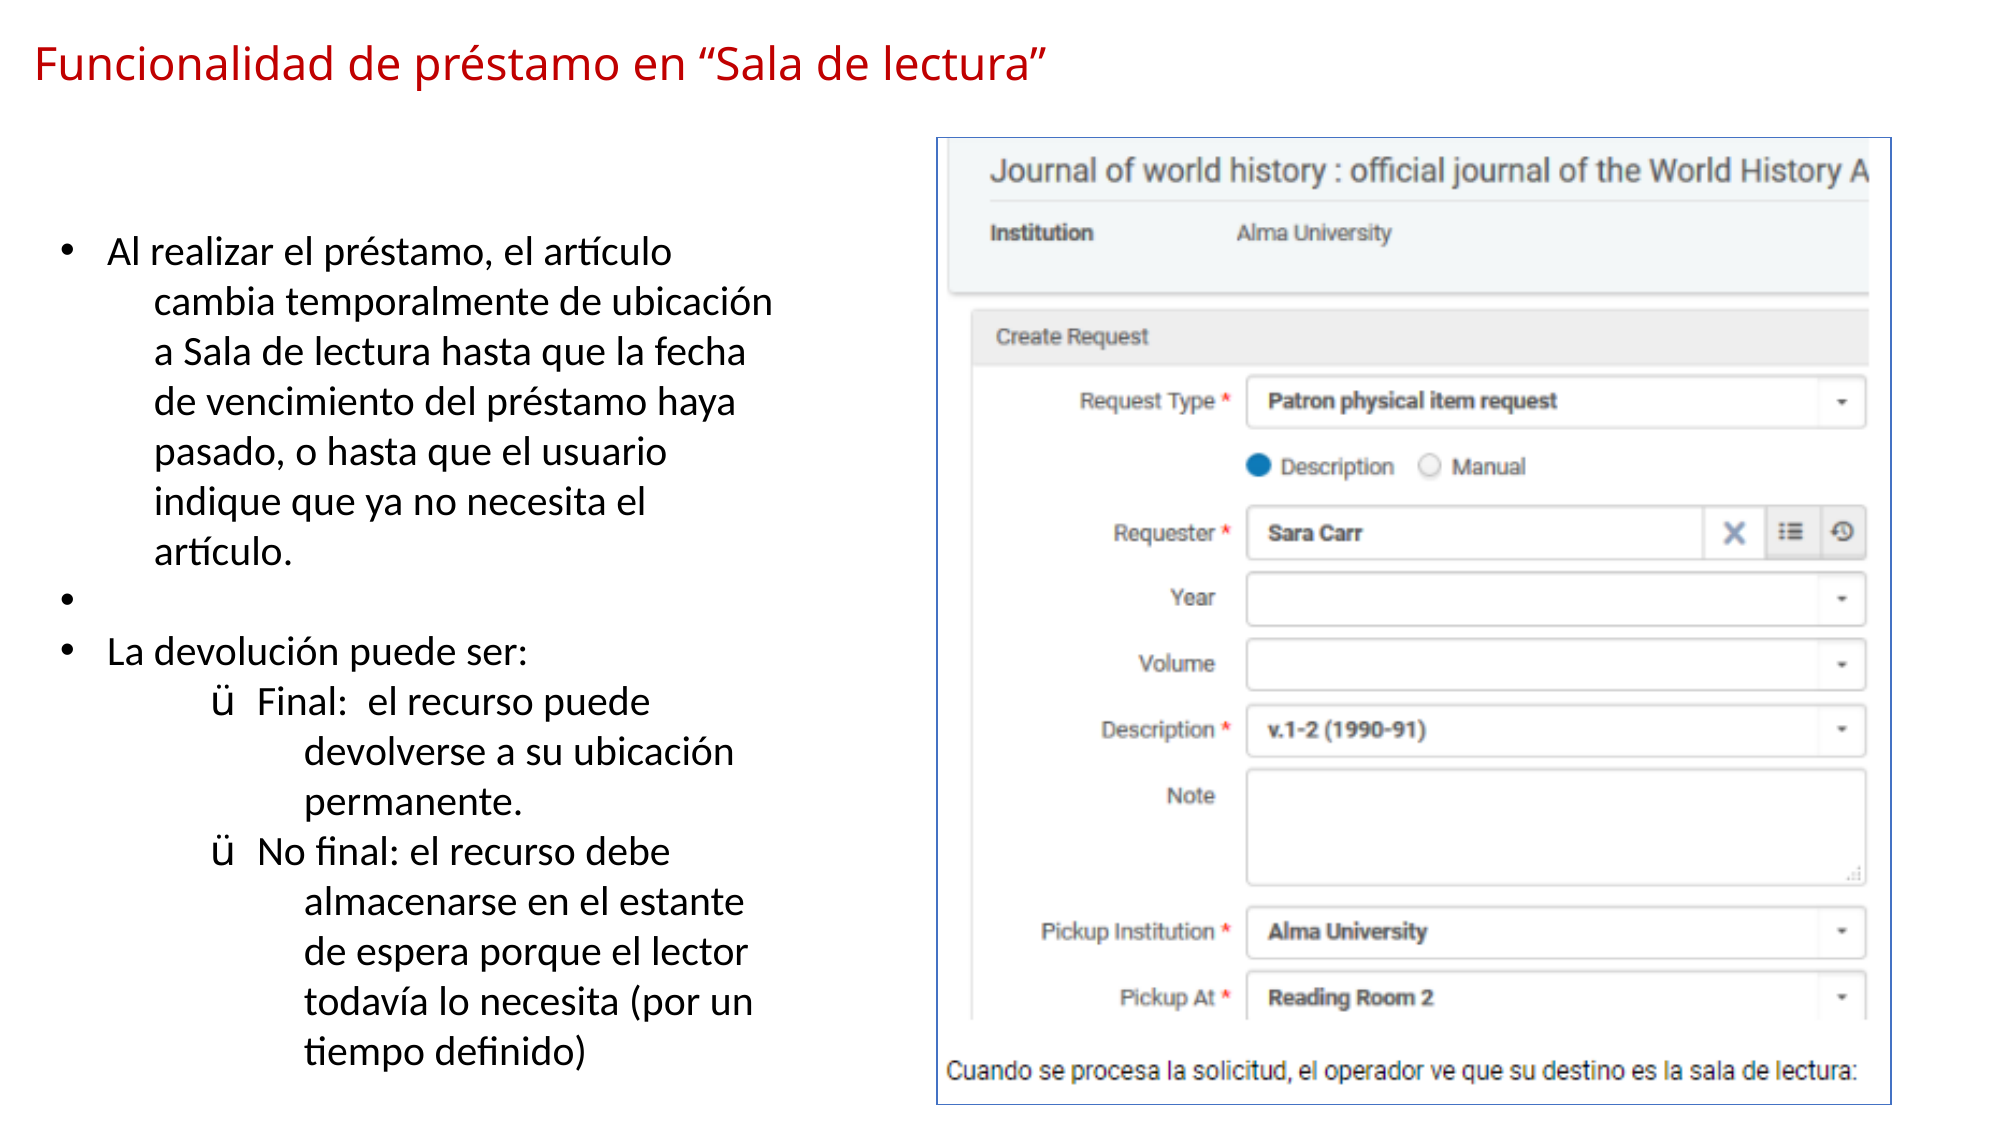

# Funcionalidad de préstamo en “Sala de lectura”
Al realizar el préstamo, el artículo cambia temporalmente de ubicación a Sala de lectura hasta que la fecha de vencimiento del préstamo haya pasado, o hasta que el usuario indique que ya no necesita el artículo.
La devolución puede ser:
Final:  el recurso puede devolverse a su ubicación permanente.
No final: el recurso debe almacenarse en el estante de espera porque el lector todavía lo necesita (por un tiempo definido)